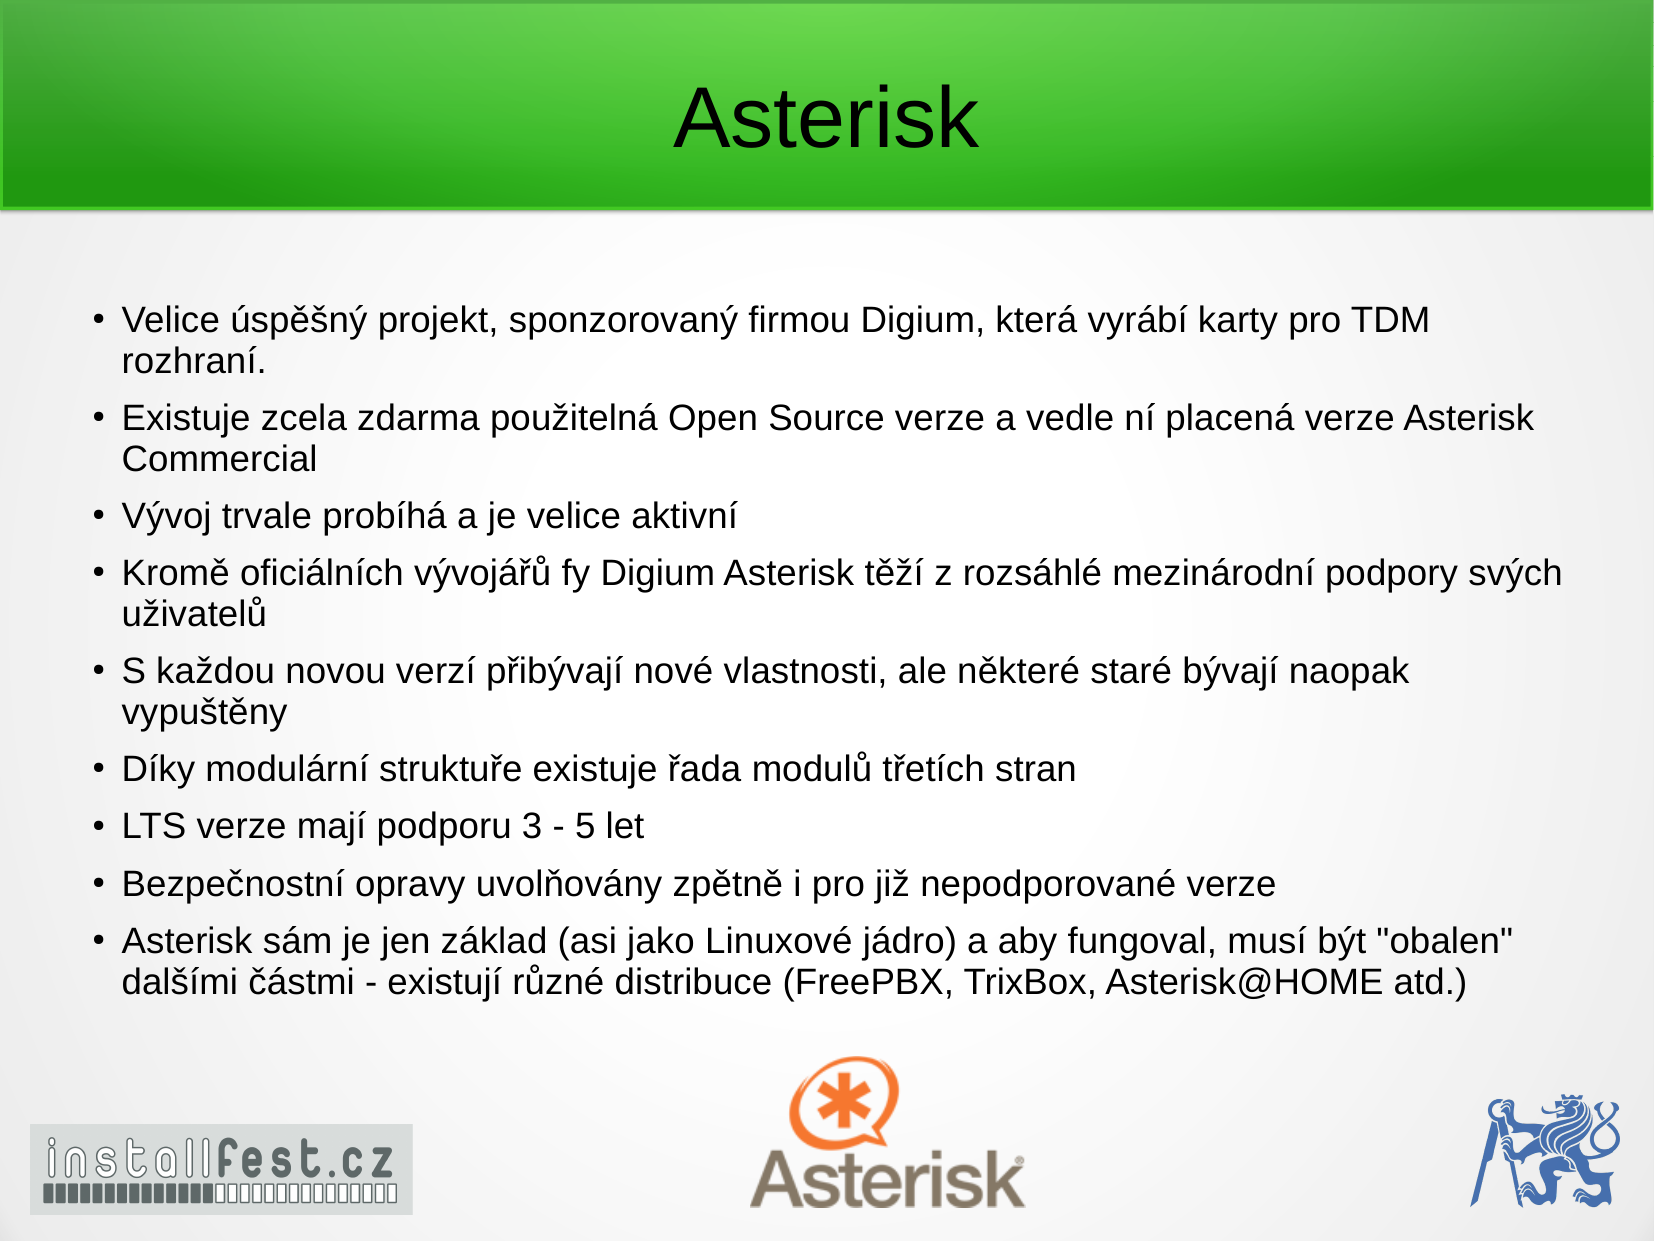

# Asterisk
Velice úspěšný projekt, sponzorovaný firmou Digium, která vyrábí karty pro TDM rozhraní.
Existuje zcela zdarma použitelná Open Source verze a vedle ní placená verze Asterisk Commercial
Vývoj trvale probíhá a je velice aktivní
Kromě oficiálních vývojářů fy Digium Asterisk těží z rozsáhlé mezinárodní podpory svých uživatelů
S každou novou verzí přibývají nové vlastnosti, ale některé staré bývají naopak vypuštěny
Díky modulární struktuře existuje řada modulů třetích stran
LTS verze mají podporu 3 - 5 let
Bezpečnostní opravy uvolňovány zpětně i pro již nepodporované verze
Asterisk sám je jen základ (asi jako Linuxové jádro) a aby fungoval, musí být "obalen" dalšími částmi - existují různé distribuce (FreePBX, TrixBox, Asterisk@HOME atd.)